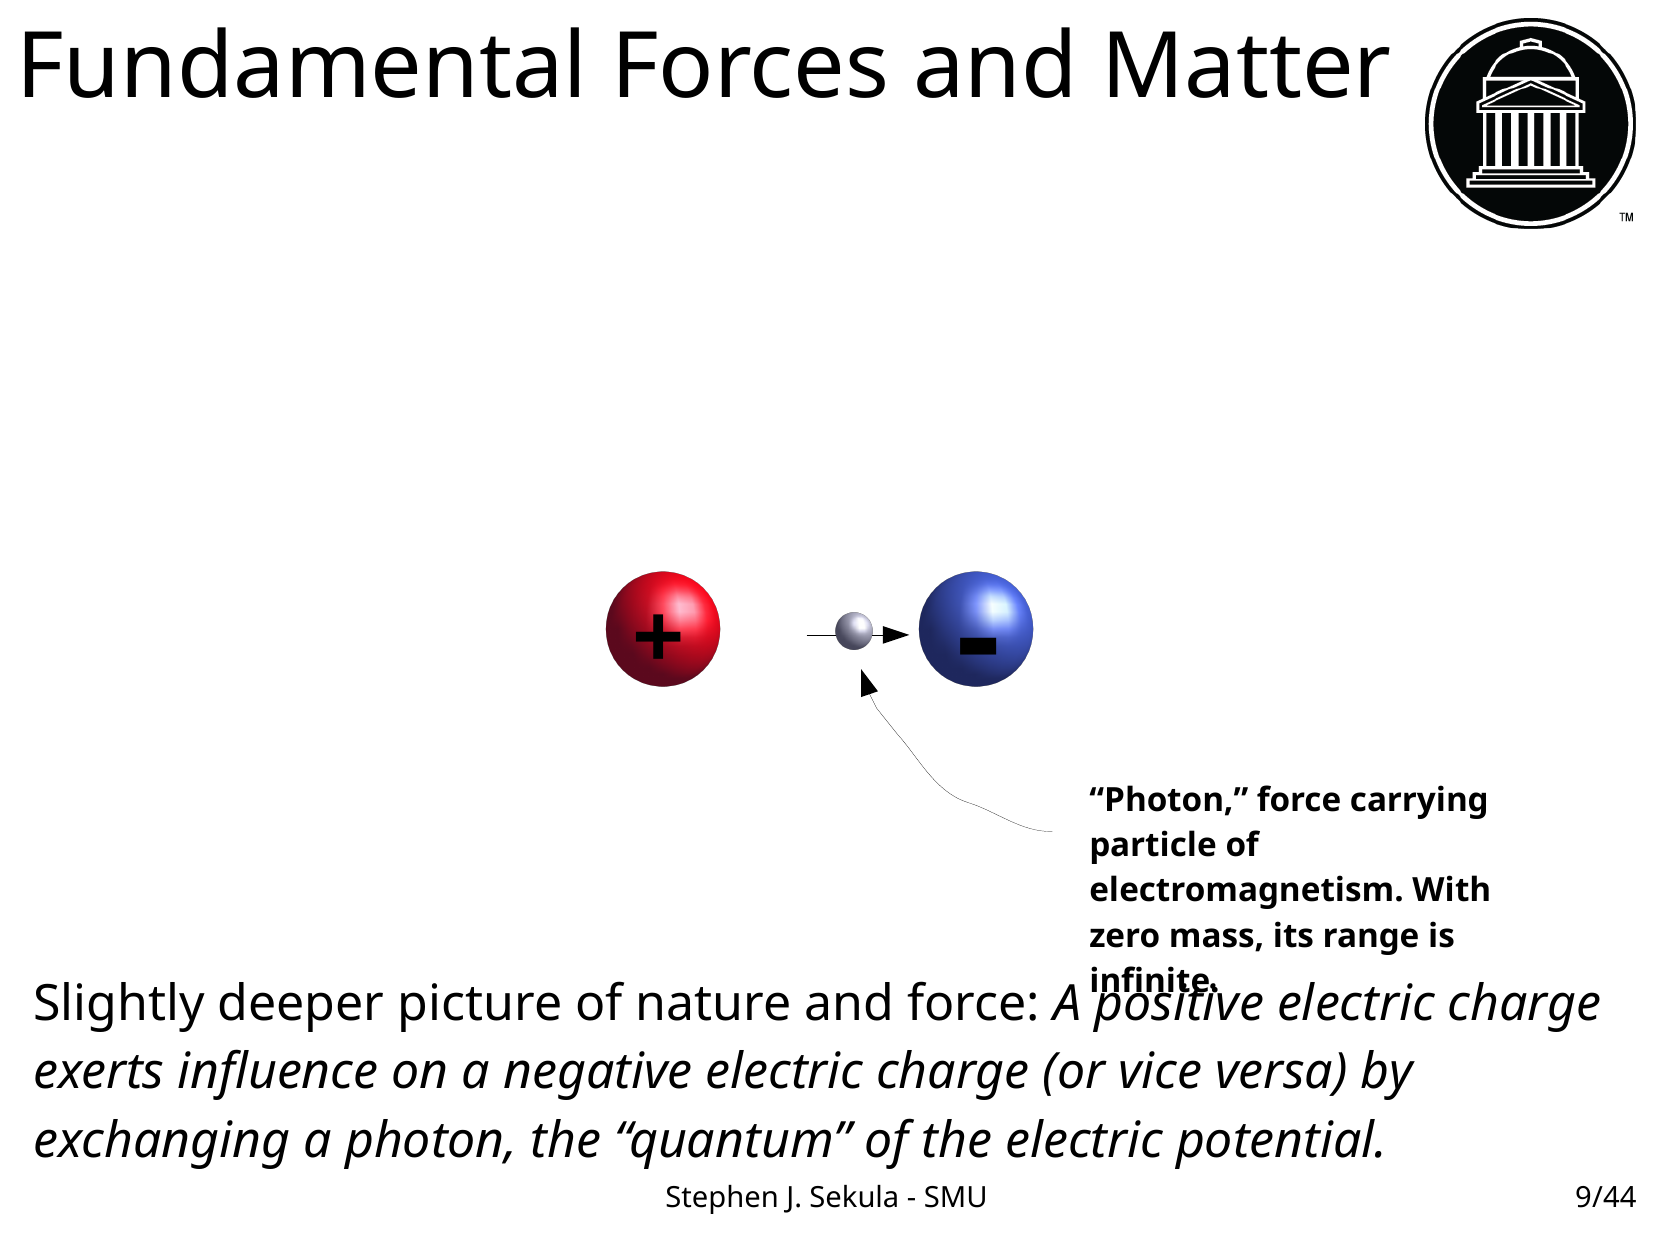

# Fundamental Forces and Matter
-
+
“Photon,” force carrying particle of electromagnetism. With zero mass, its range is infinite.
Slightly deeper picture of nature and force: A positive electric charge exerts influence on a negative electric charge (or vice versa) by exchanging a photon, the “quantum” of the electric potential.
9
Stephen J. Sekula - SMU